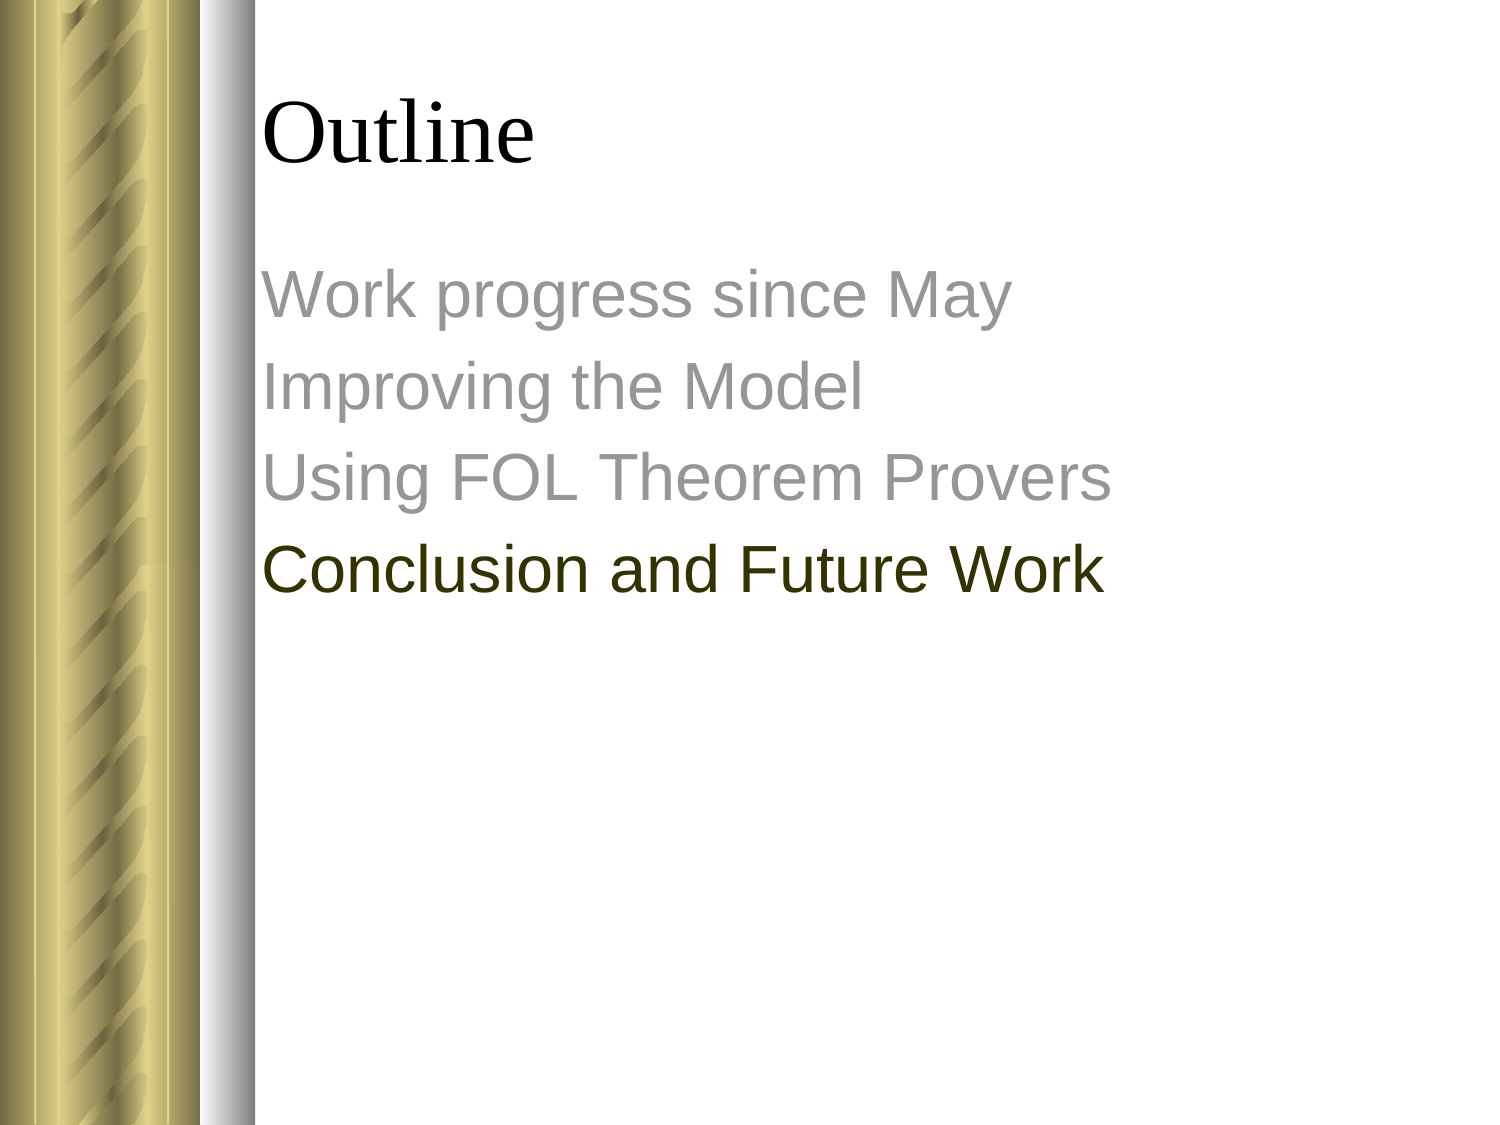

# Outline
Work progress since May
Improving the Model
Using FOL Theorem Provers
Conclusion and Future Work